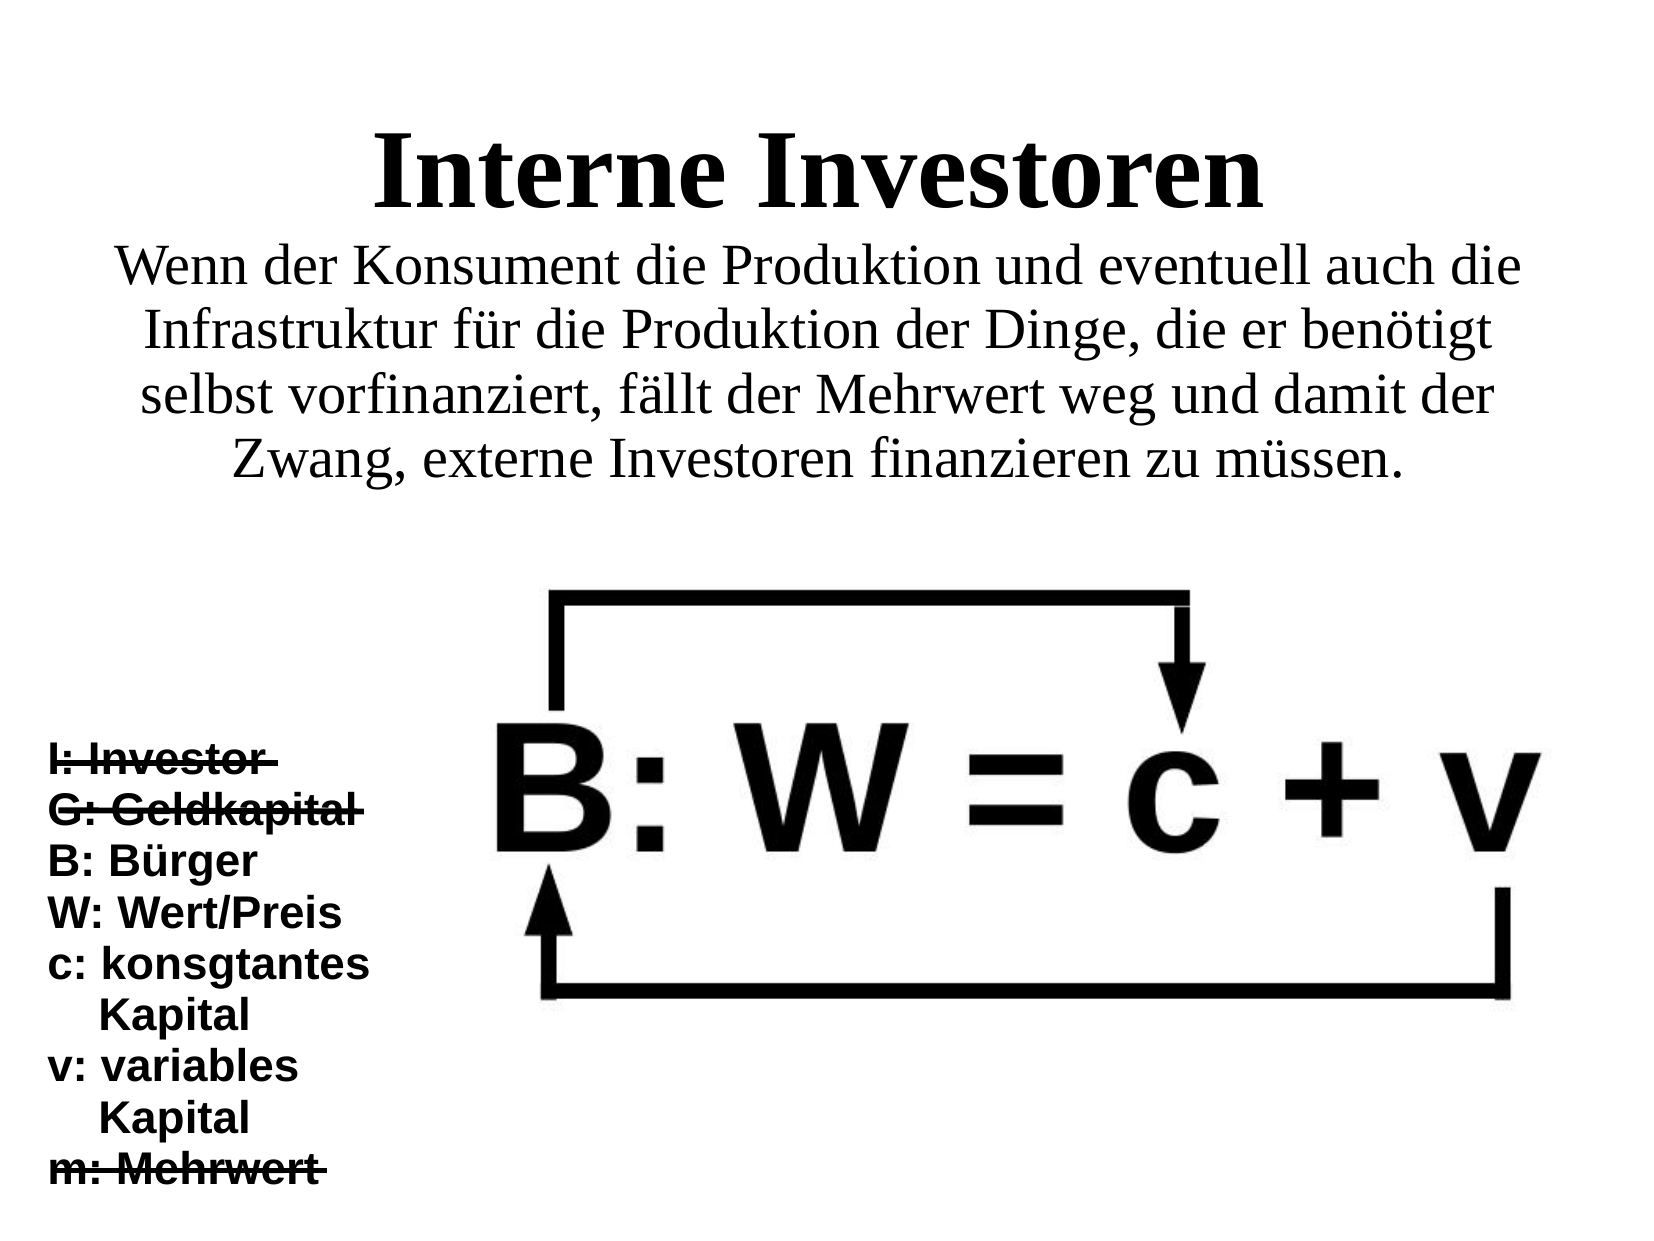

Interne Investoren
Wenn der Konsument die Produktion und eventuell auch die Infrastruktur für die Produktion der Dinge, die er benötigt selbst vorfinanziert, fällt der Mehrwert weg und damit der Zwang, externe Investoren finanzieren zu müssen.
I: Investor
G: Geldkapital
B: Bürger
W: Wert/Preis
c: konsgtantes
 Kapital
v: variables
 Kapital
m: Mehrwert